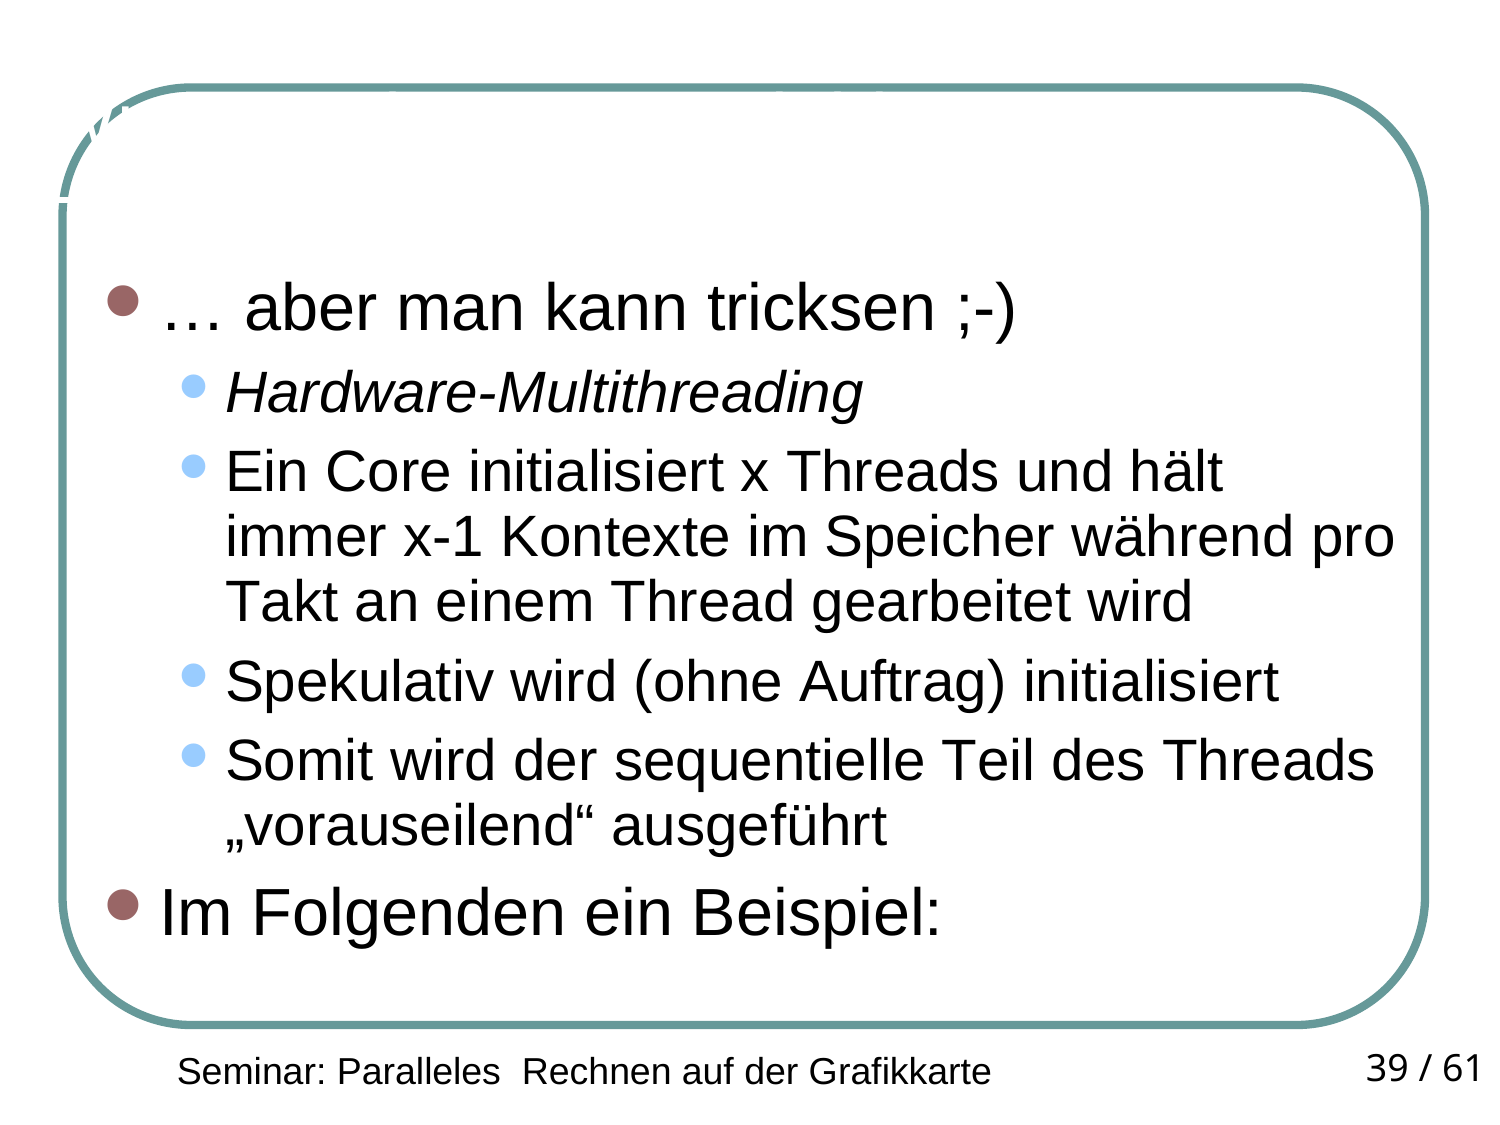

# Wie umgeht man Amdahls Gesetz?!
… aber man kann tricksen ;-)
Hardware-Multithreading
Ein Core initialisiert x Threads und hält immer x-1 Kontexte im Speicher während pro Takt an einem Thread gearbeitet wird
Spekulativ wird (ohne Auftrag) initialisiert
Somit wird der sequentielle Teil des Threads „vorauseilend“ ausgeführt
Im Folgenden ein Beispiel:
Seminar: Paralleles Rechnen auf der Grafikkarte
39